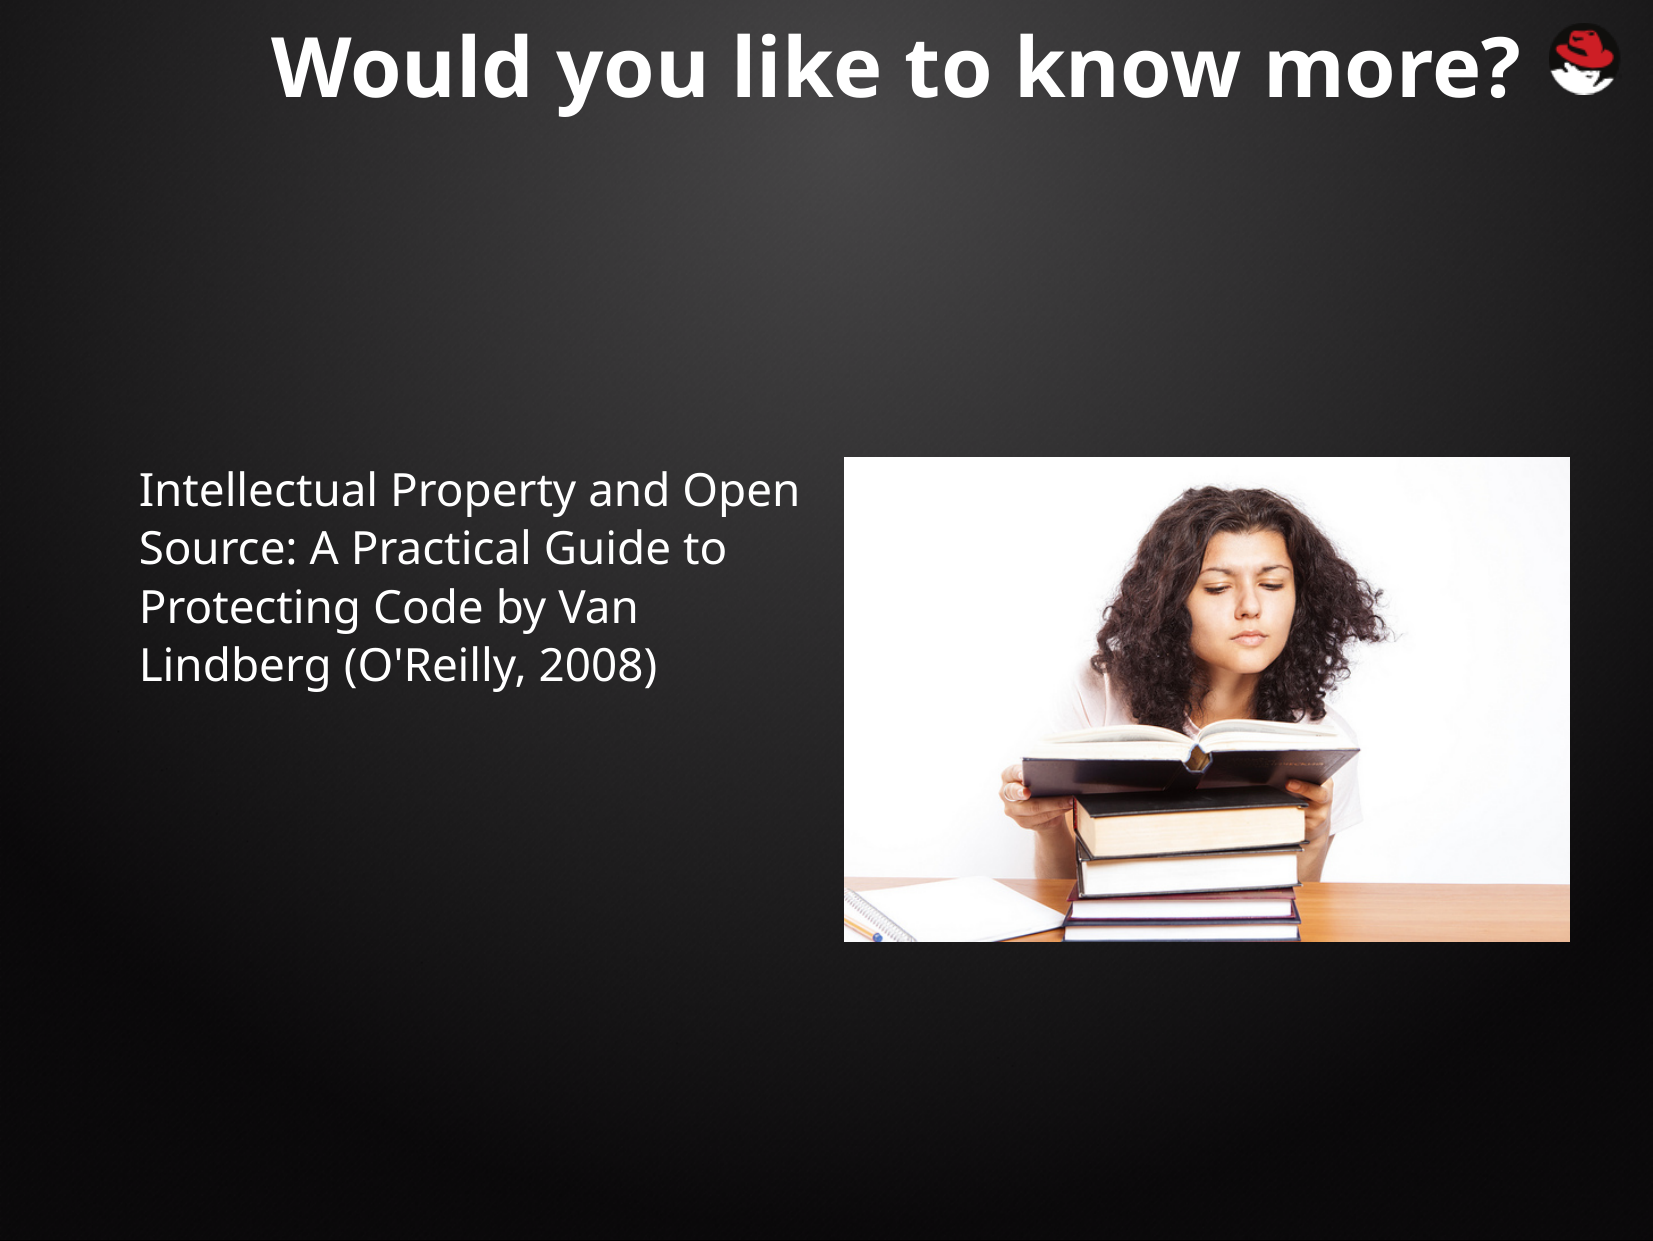

Would you like to know more?
# Intellectual Property and Open Source: A Practical Guide to Protecting Code by Van Lindberg (O'Reilly, 2008)